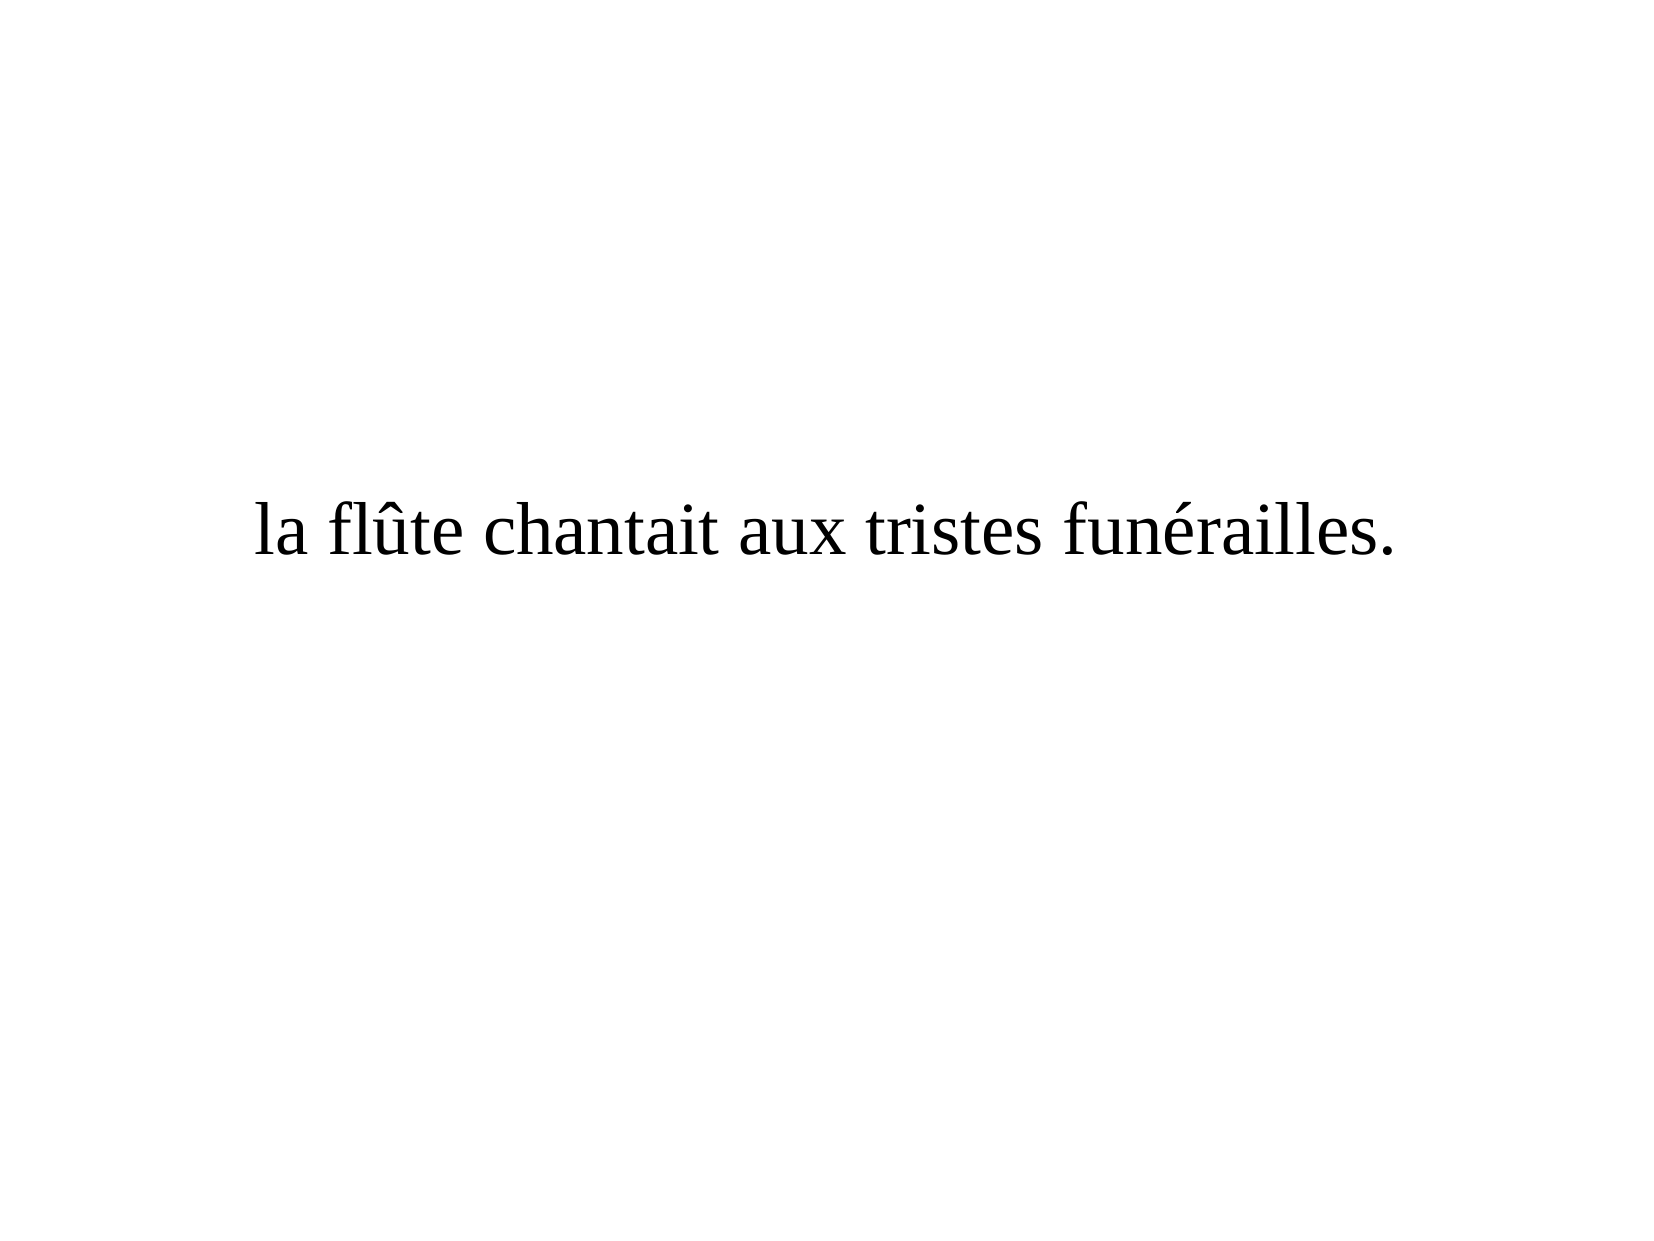

# la flûte chantait aux tristes funérailles.